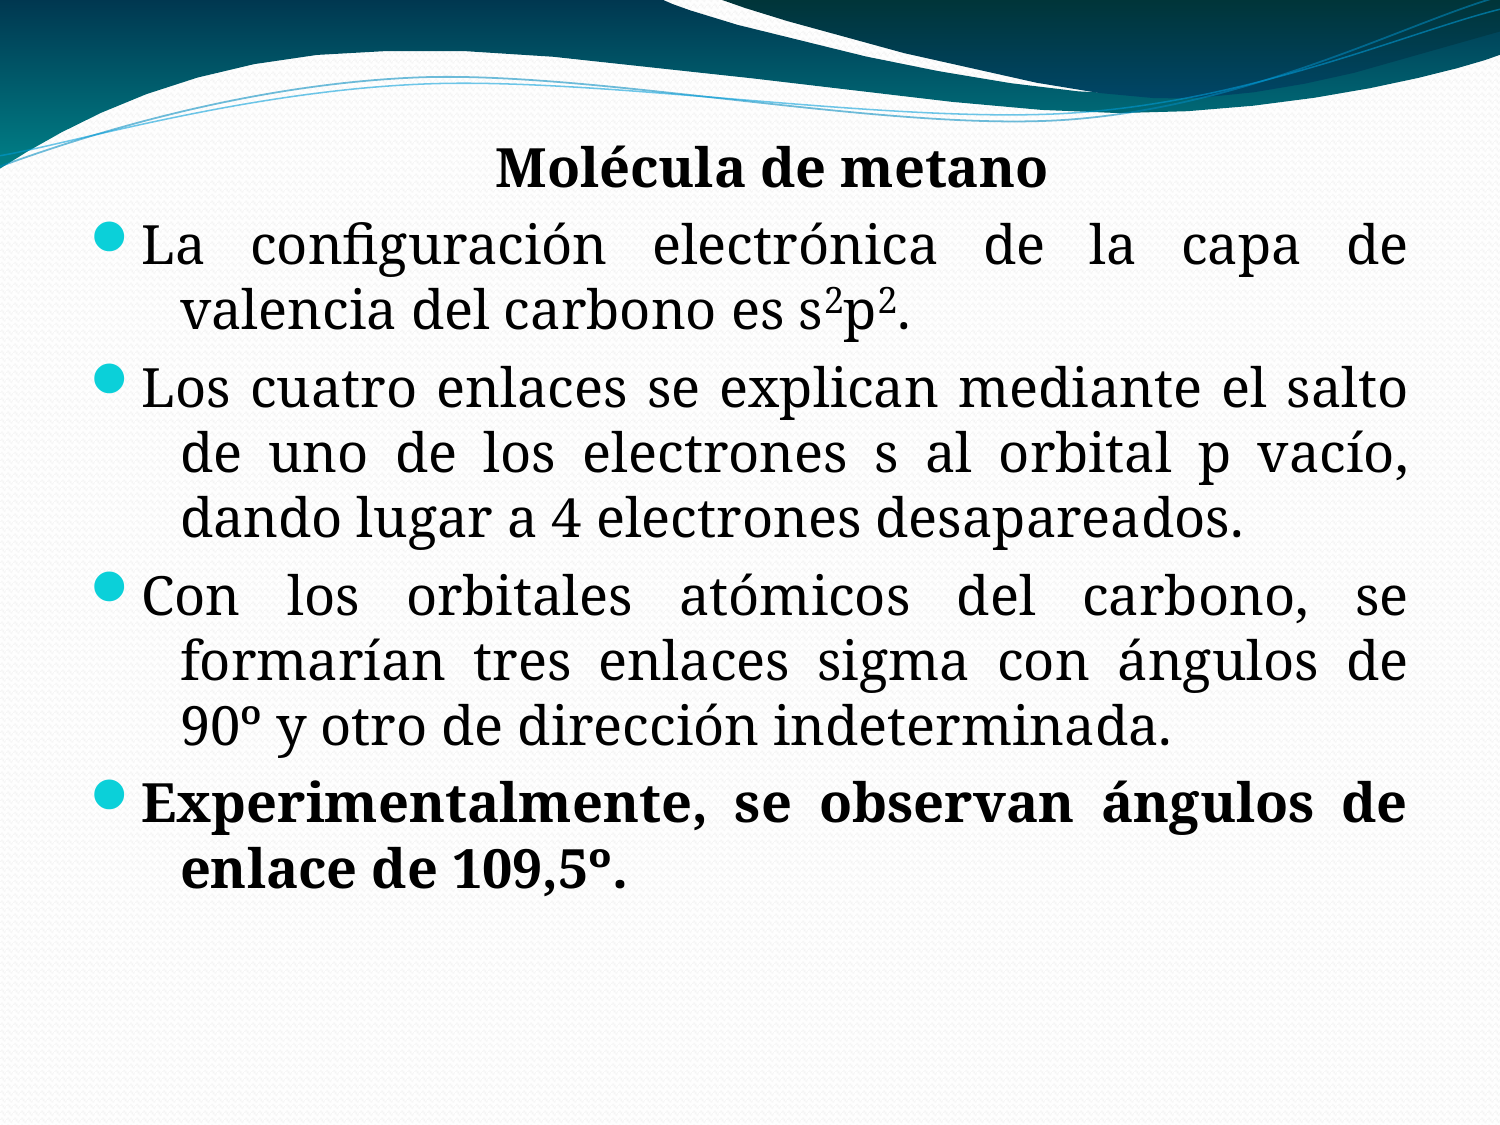

# Molécula de metano
La configuración electrónica de la capa de valencia del carbono es s2p2.
Los cuatro enlaces se explican mediante el salto de uno de los electrones s al orbital p vacío, dando lugar a 4 electrones desapareados.
Con los orbitales atómicos del carbono, se formarían tres enlaces sigma con ángulos de 90º y otro de dirección indeterminada.
Experimentalmente, se observan ángulos de enlace de 109,5º.